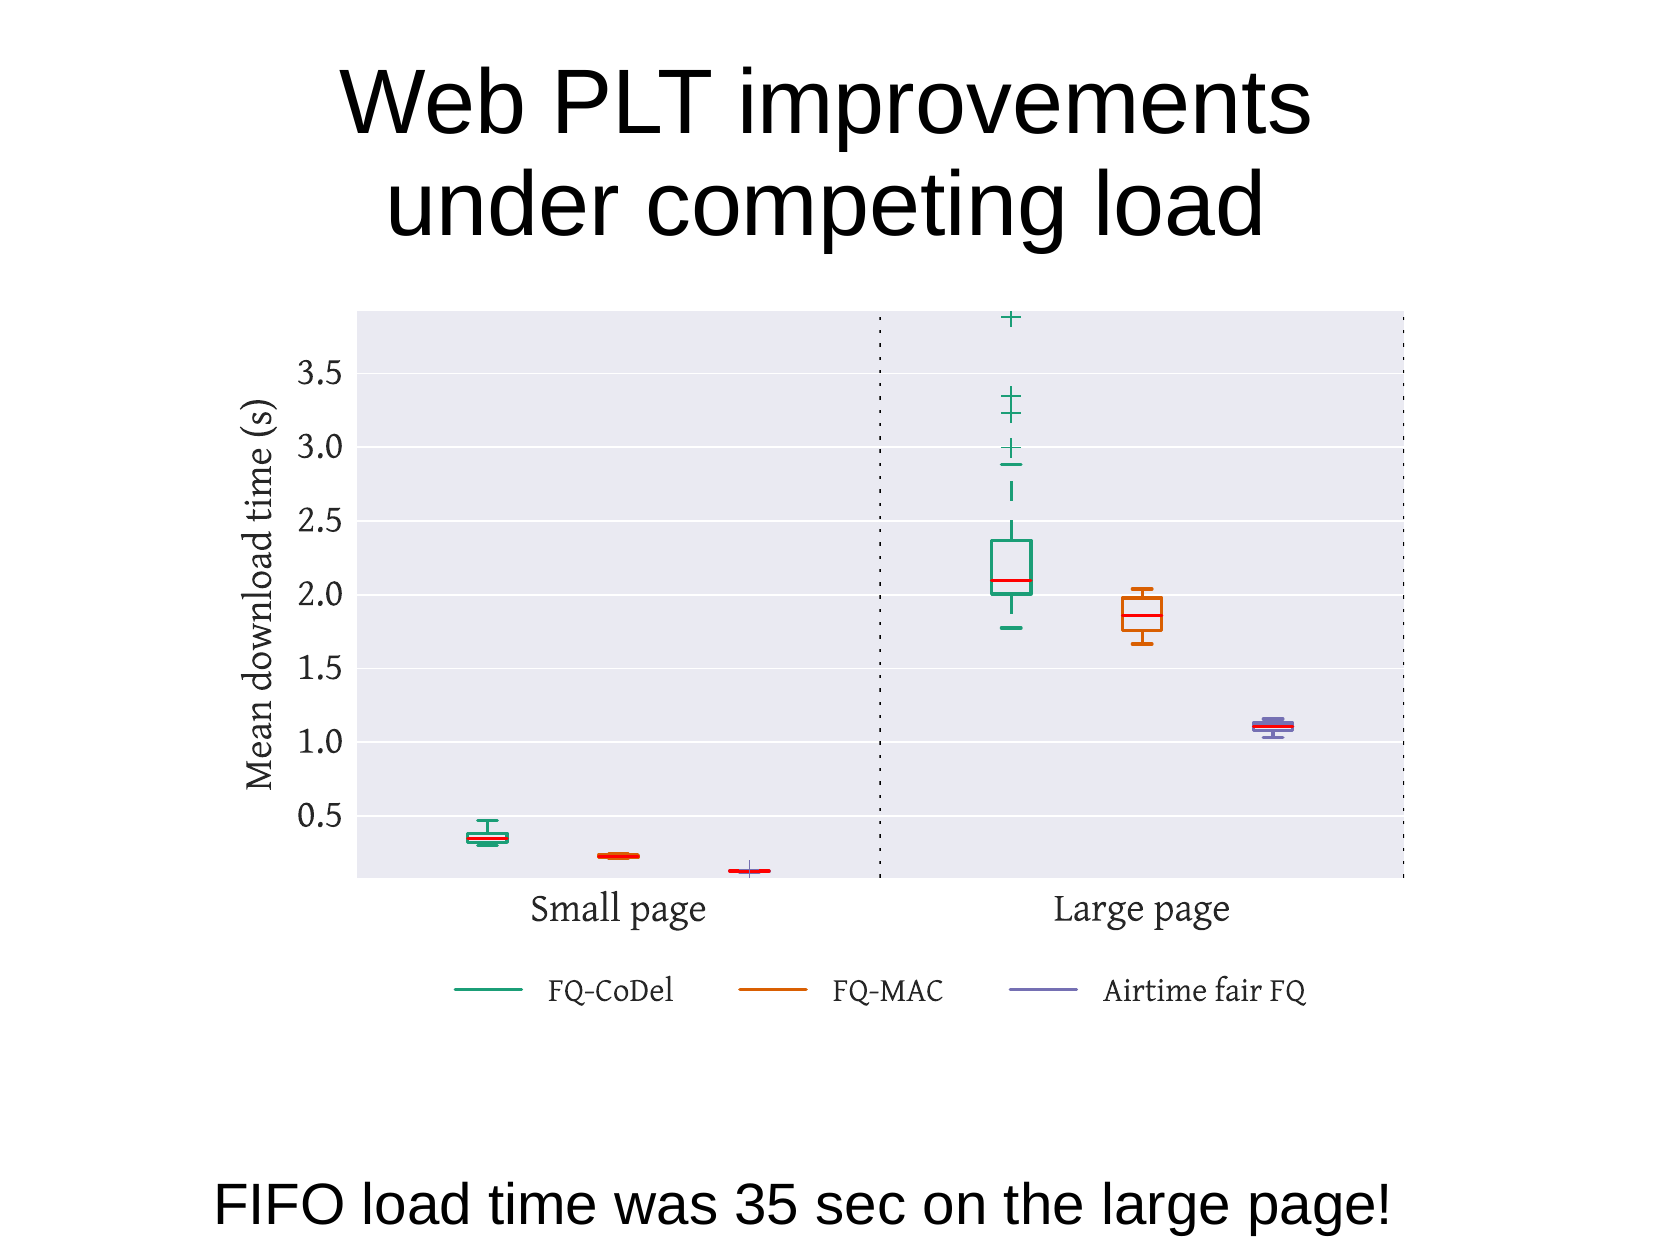

# Web PLT improvements under competing load
FIFO load time was 35 sec on the large page!